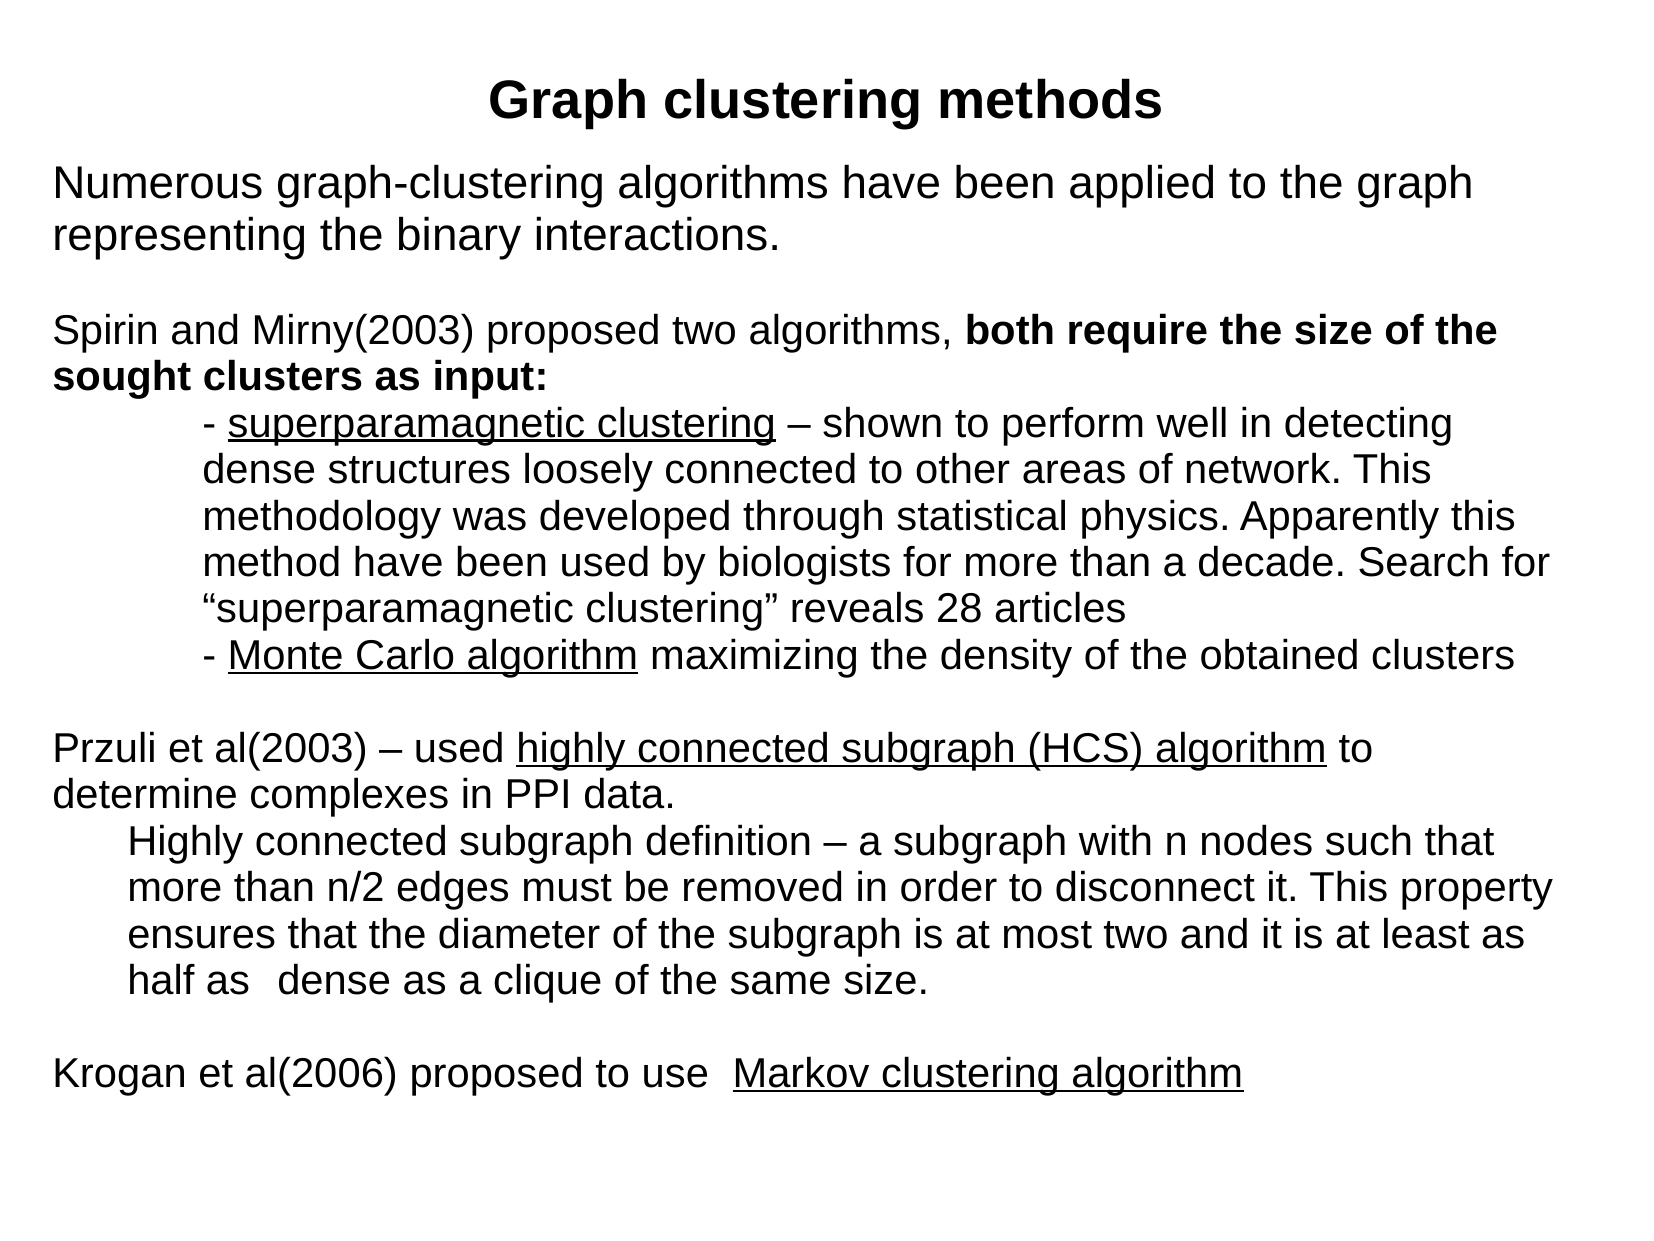

Graph clustering methods
Numerous graph-clustering algorithms have been applied to the graph representing the binary interactions.
Spirin and Mirny(2003) proposed two algorithms, both require the size of the sought clusters as input:
		- superparamagnetic clustering – shown to perform well in detecting 				dense structures loosely connected to other areas of network. This 				methodology was developed through statistical physics. Apparently this 			method have been used by biologists for more than a decade. Search for 		“superparamagnetic clustering” reveals 28 articles
		- Monte Carlo algorithm maximizing the density of the obtained clusters
Przuli et al(2003) – used highly connected subgraph (HCS) algorithm to determine complexes in PPI data.
	Highly connected subgraph definition – a subgraph with n nodes such that 		more than n/2 edges must be removed in order to disconnect it. This property 	ensures that the diameter of the subgraph is at most two and it is at least as 		half as	dense as a clique of the same size.
Krogan et al(2006) proposed to use Markov clustering algorithm